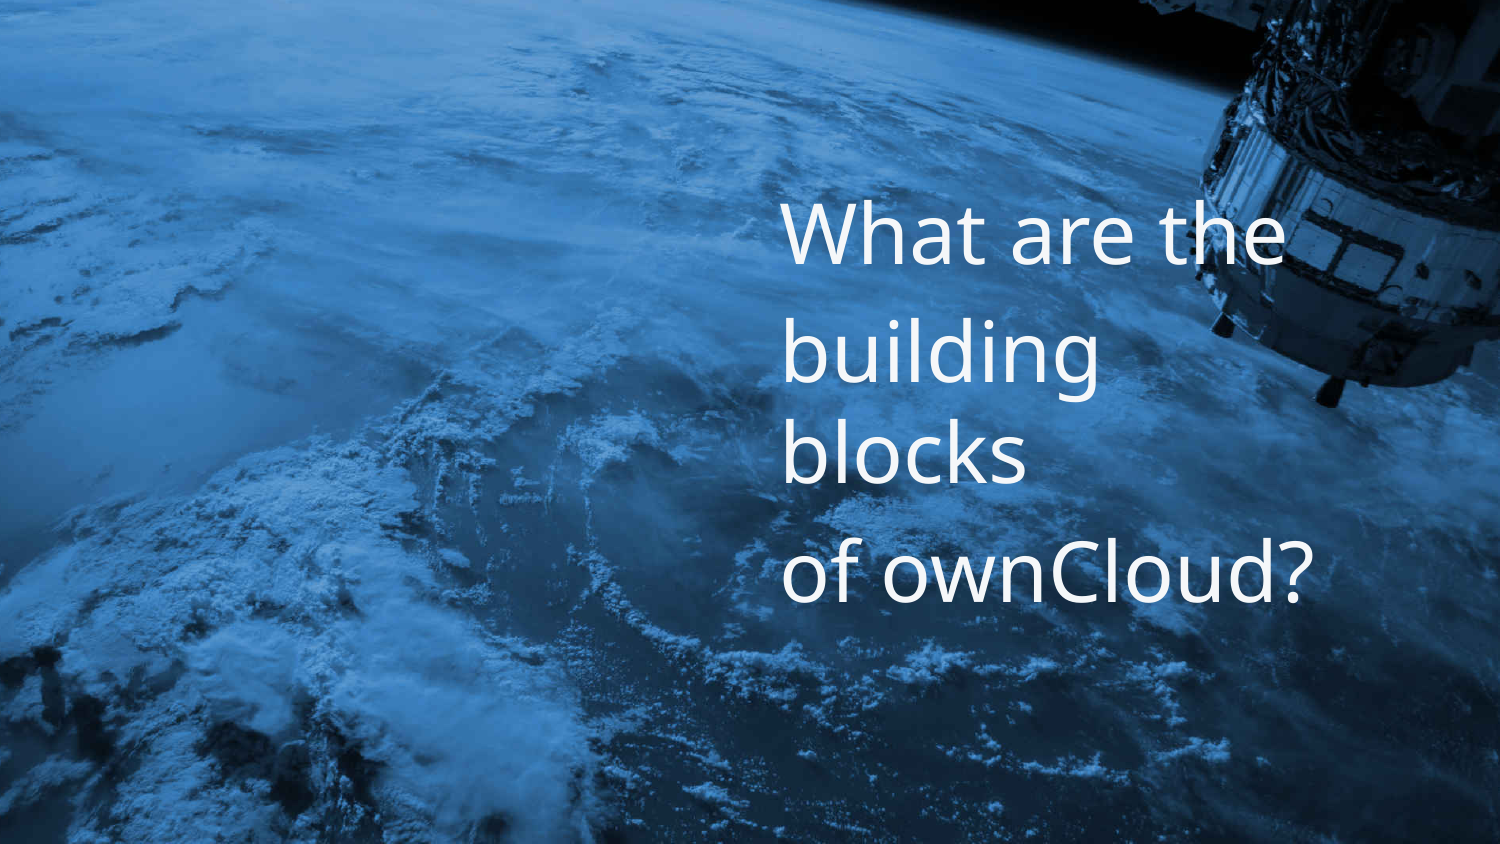

# What are the
building blocks
of ownCloud?